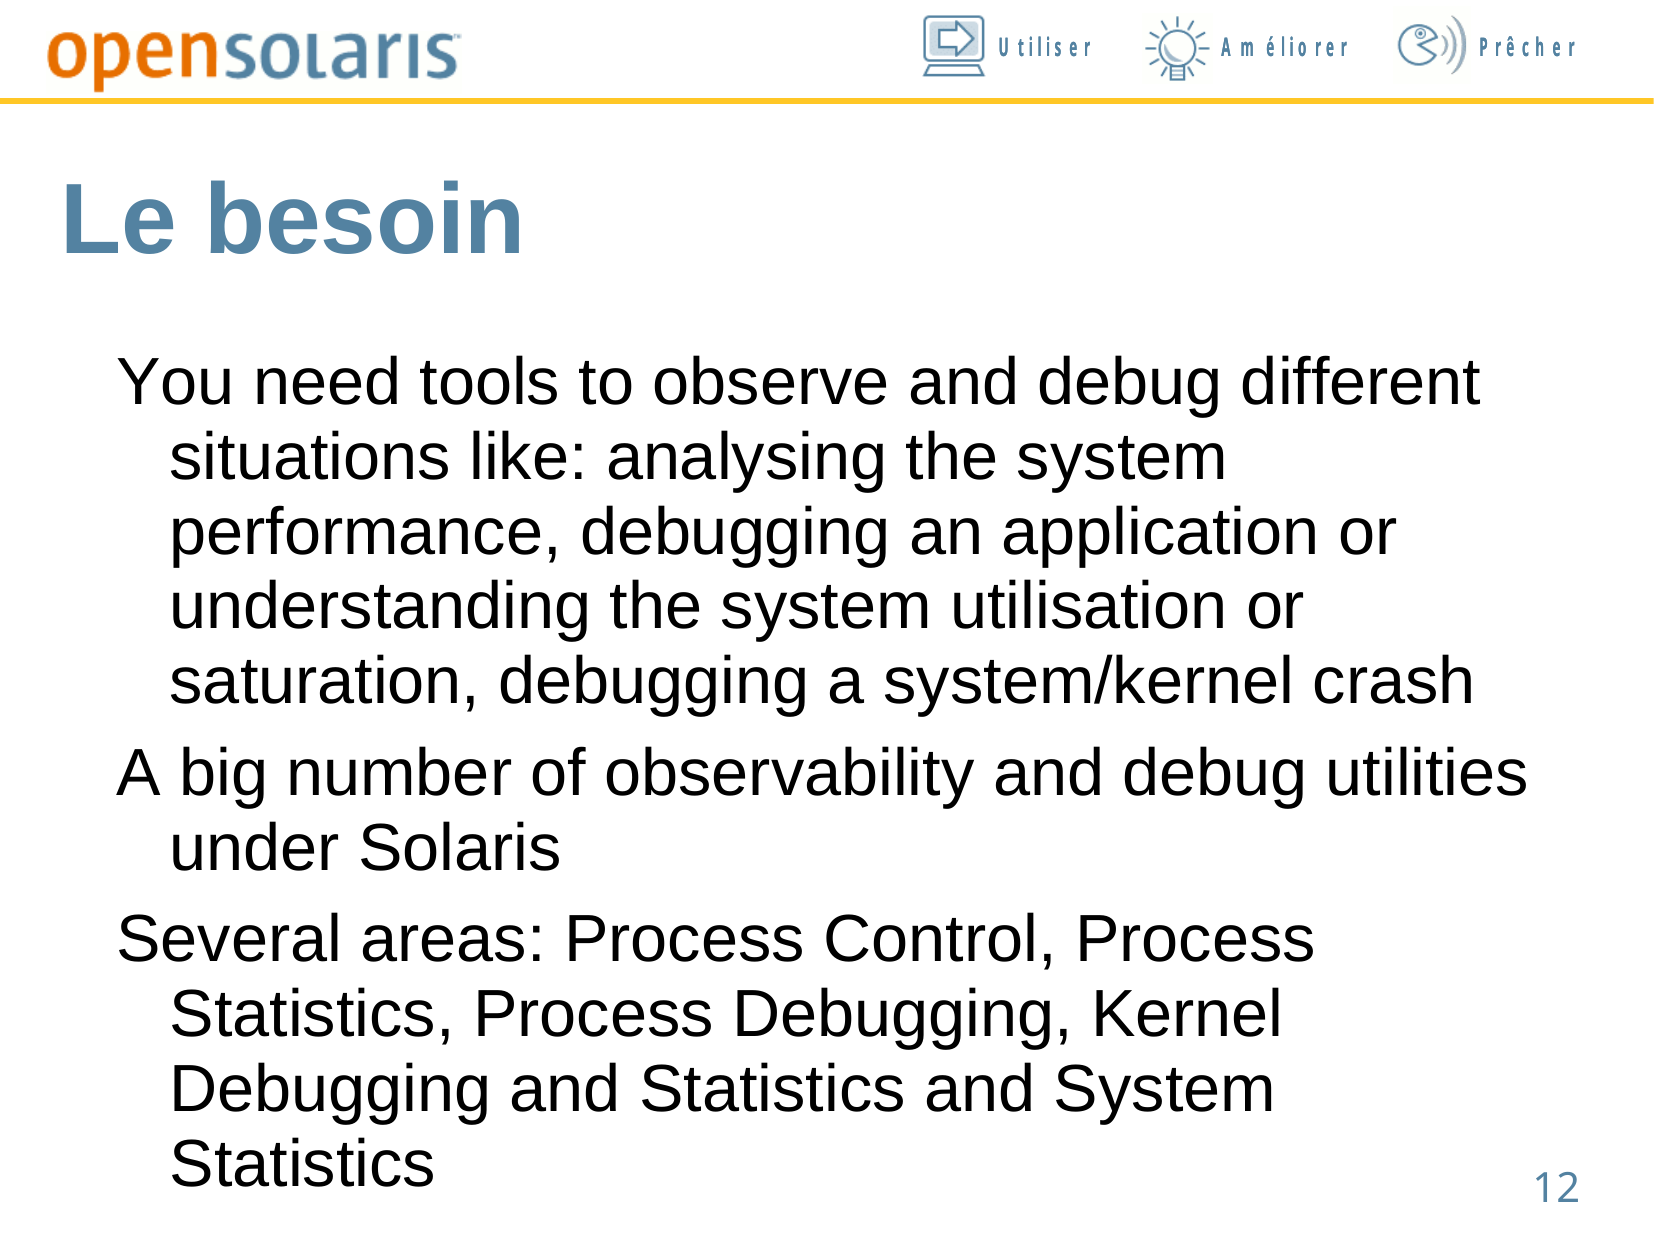

# Le besoin
You need tools to observe and debug different situations like: analysing the system performance, debugging an application or understanding the system utilisation or saturation, debugging a system/kernel crash
A big number of observability and debug utilities under Solaris
Several areas: Process Control, Process Statistics, Process Debugging, Kernel Debugging and Statistics and System Statistics